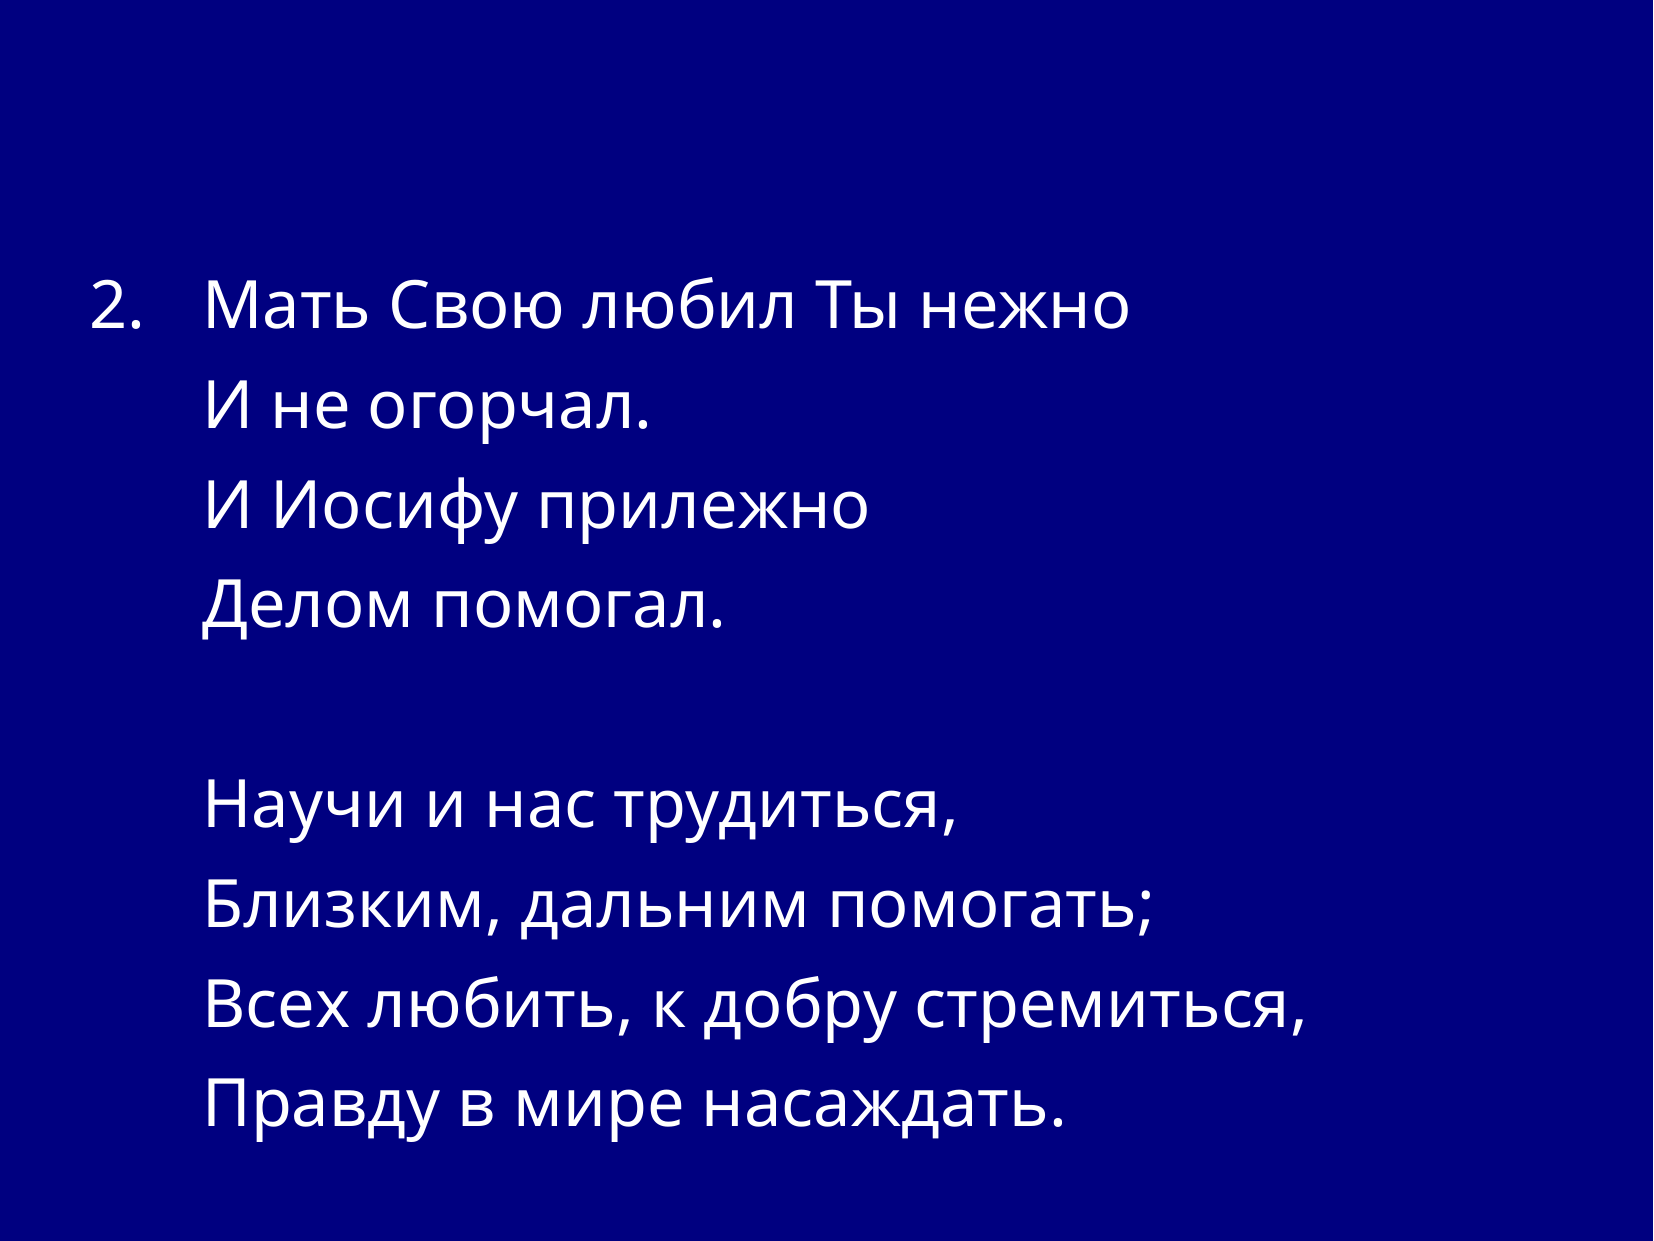

2.	Мать Свою любил Ты нежно
	И не огорчал.
	И Иосифу прилежно
	Делом помогал.
	Научи и нас трудиться,
	Близким, дальним помогать;
	Всех любить, к добру стремиться,
	Правду в мире насаждать.